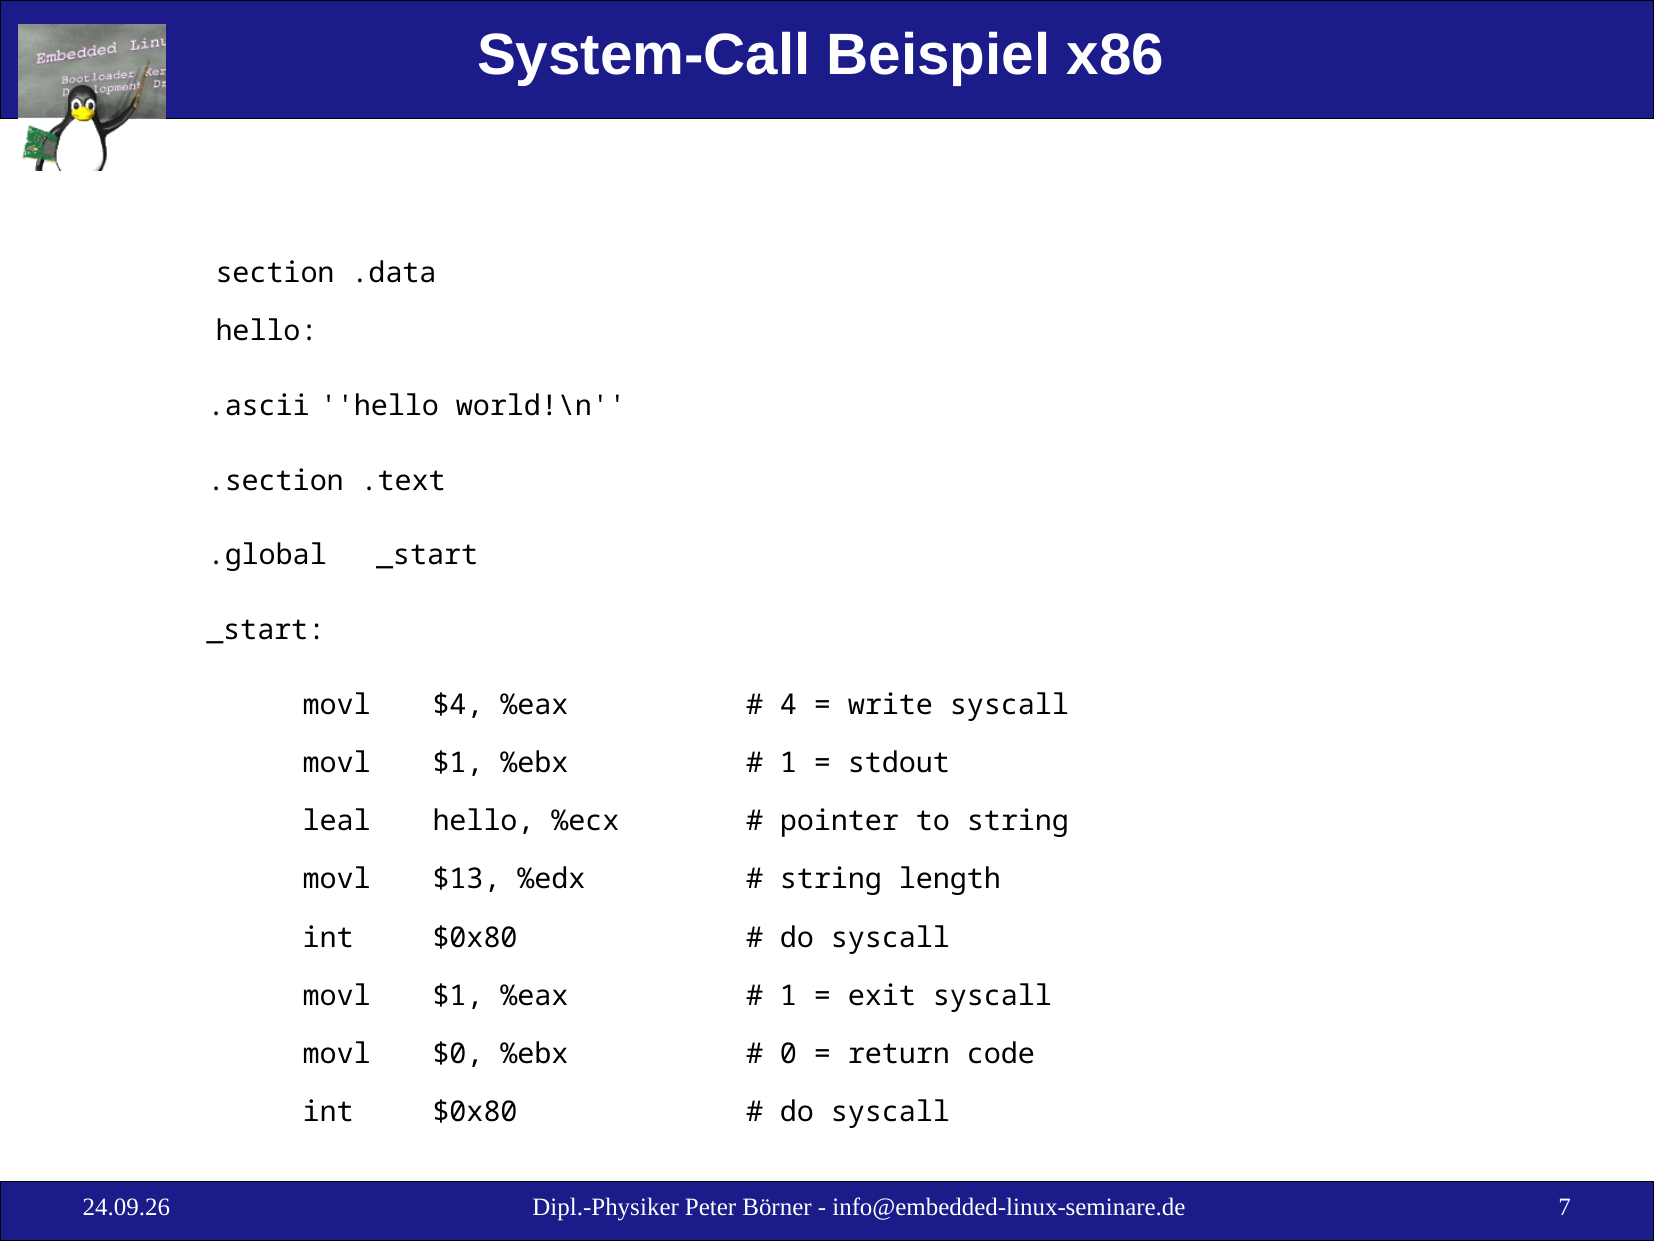

# System-Call Beispiel x86
section .data
hello:
.ascii	''hello world!\n''
.section .text
.global	_start
_start:
movl	$4, %eax			# 4 = write syscall
movl	$1, %ebx			# 1 = stdout
leal	hello, %ecx		# pointer to string
movl	$13, %edx			# string length
int 	$0x80				# do syscall
movl	$1, %eax			# 1 = exit syscall
movl	$0, %ebx			# 0 = return code
int		$0x80				# do syscall
 Dipl.-Physiker Peter Börner - info@embedded-linux-seminare.de
7